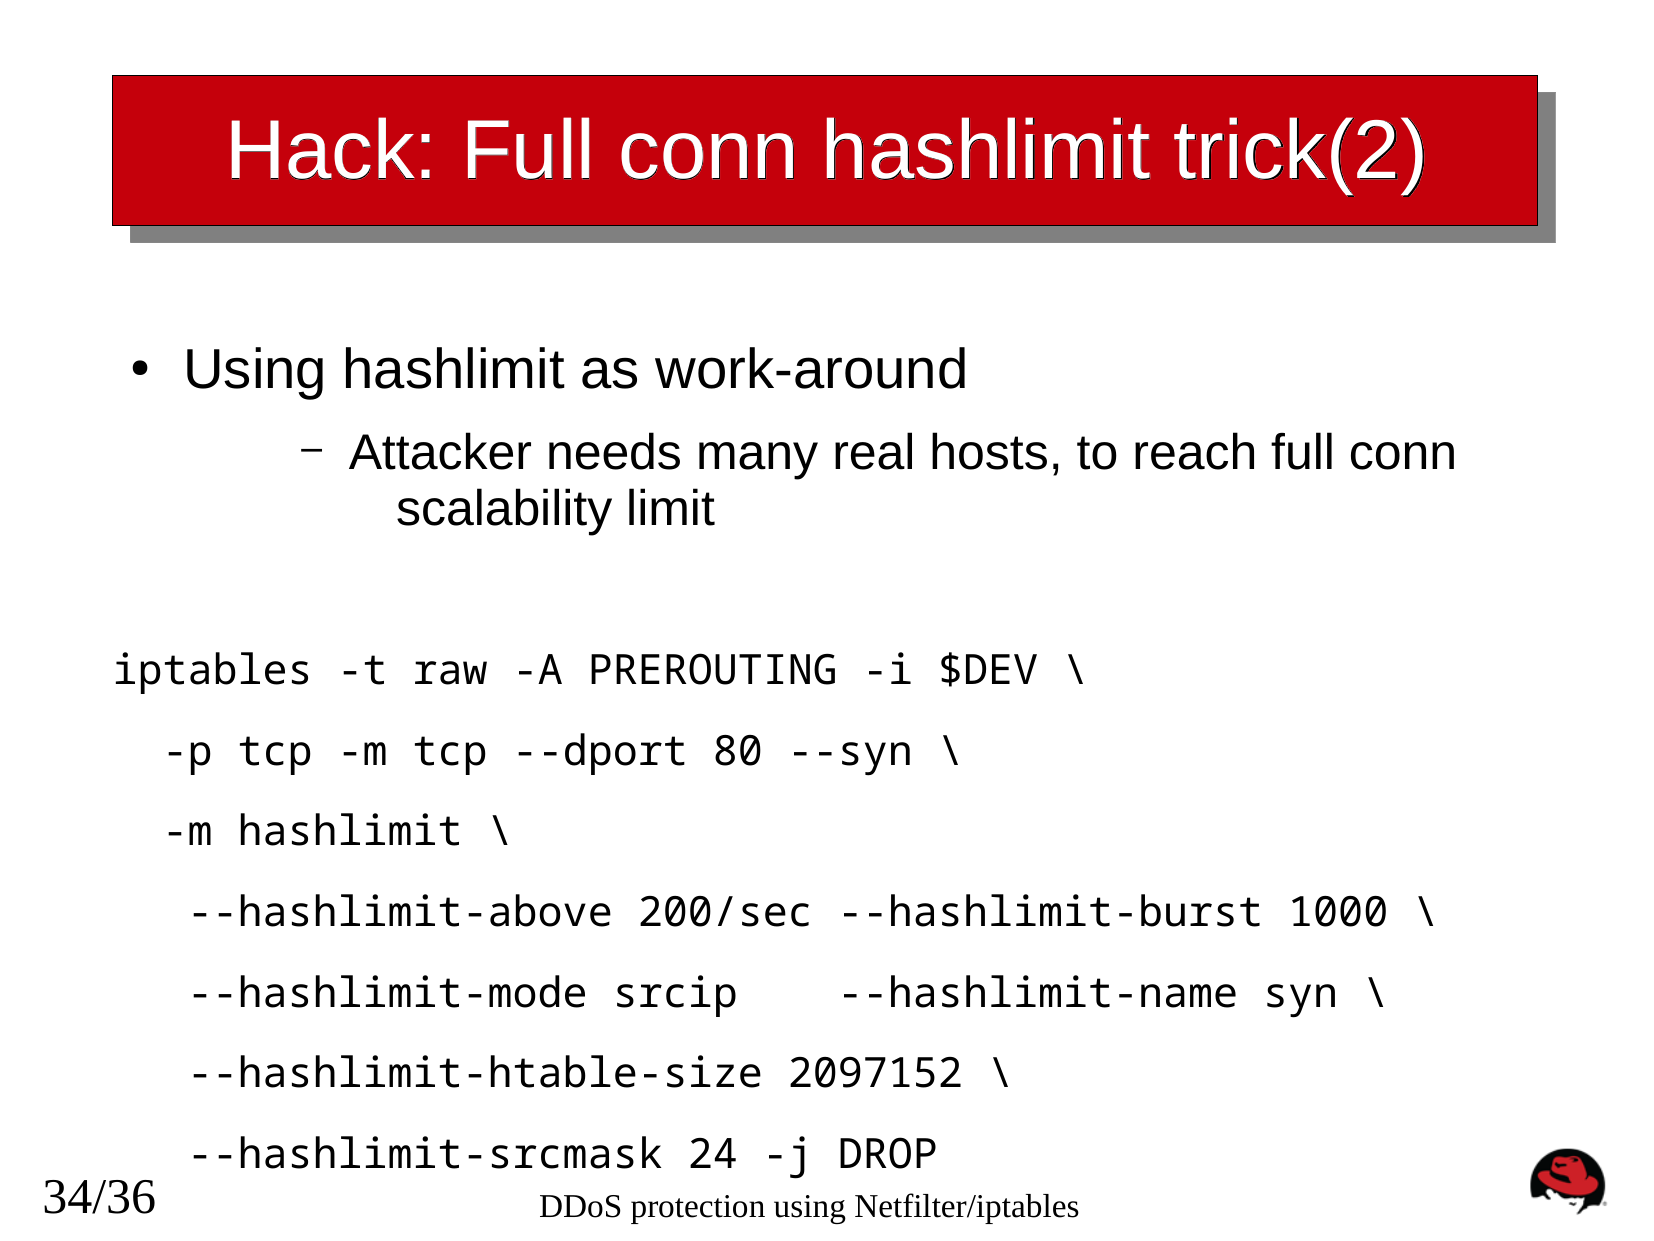

# Hack: Full conn hashlimit trick(2)
Using hashlimit as work-around
Attacker needs many real hosts, to reach full conn scalability limit
iptables -t raw -A PREROUTING -i $DEV \
 -p tcp -m tcp --dport 80 --syn \
 -m hashlimit \
 --hashlimit-above 200/sec --hashlimit-burst 1000 \
 --hashlimit-mode srcip --hashlimit-name syn \
 --hashlimit-htable-size 2097152 \
 --hashlimit-srcmask 24 -j DROP